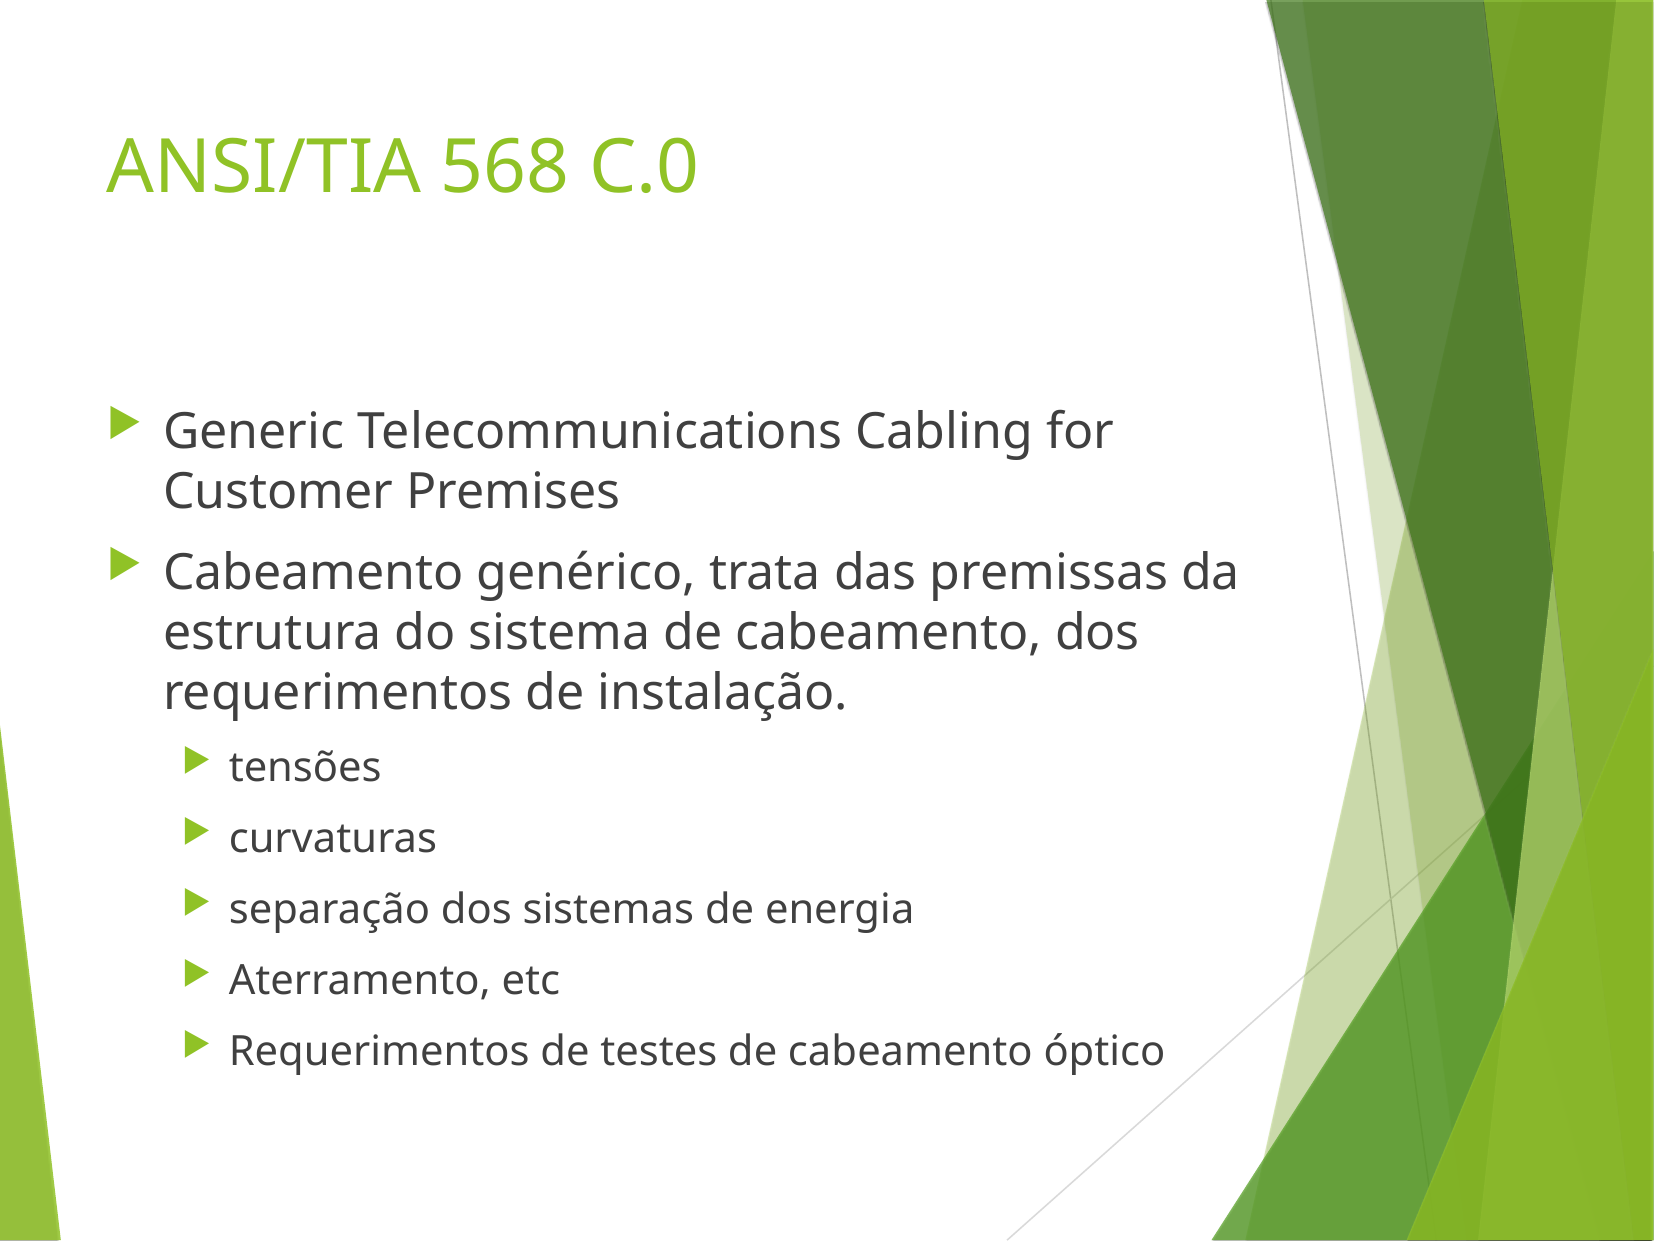

# ANSI/TIA 568 C.0
Generic Telecommunications Cabling for Customer Premises
Cabeamento genérico, trata das premissas da estrutura do sistema de cabeamento, dos requerimentos de instalação.
tensões
curvaturas
separação dos sistemas de energia
Aterramento, etc
Requerimentos de testes de cabeamento óptico